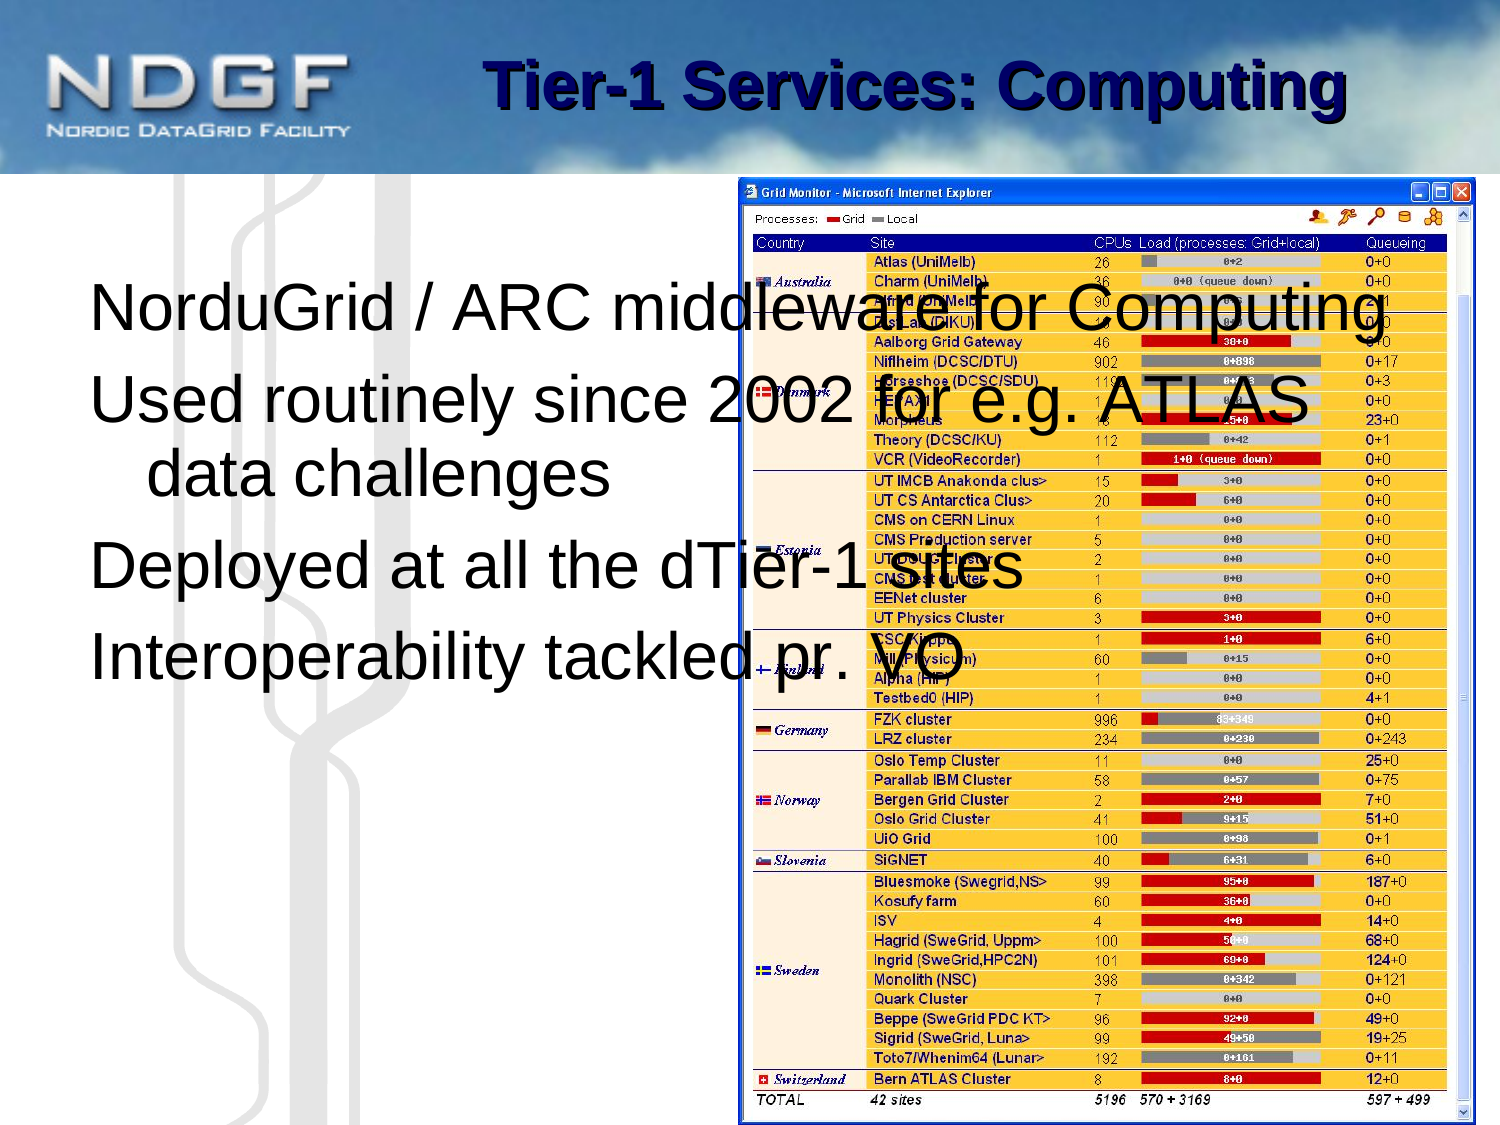

# Tier-1 Services: Computing
NorduGrid / ARC middleware for Computing
Used routinely since 2002 for e.g. ATLAS data challenges
Deployed at all the dTier-1 sites
Interoperability tackled pr. VO